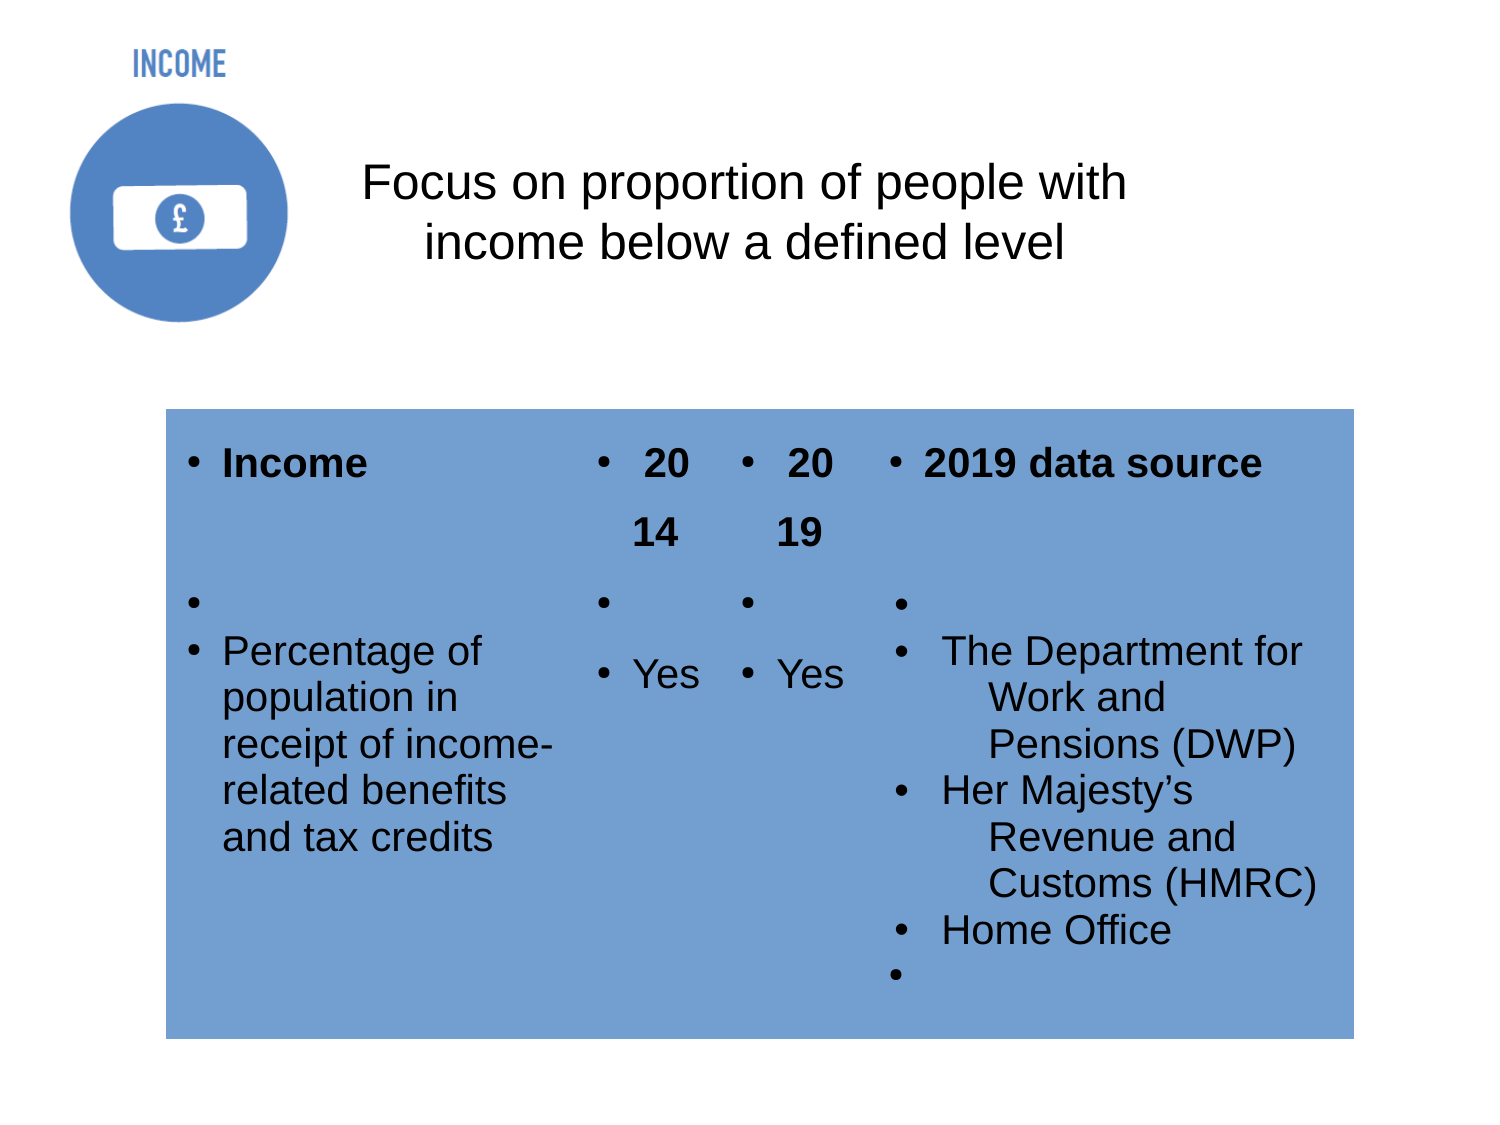

Focus on proportion of people with income below a defined level
| Income | 2014 | 2019 | 2019 data source |
| --- | --- | --- | --- |
| Percentage of population in receipt of income-related benefits and tax credits | Yes | Yes | The Department for Work and Pensions (DWP) Her Majesty’s Revenue and Customs (HMRC) Home Office |